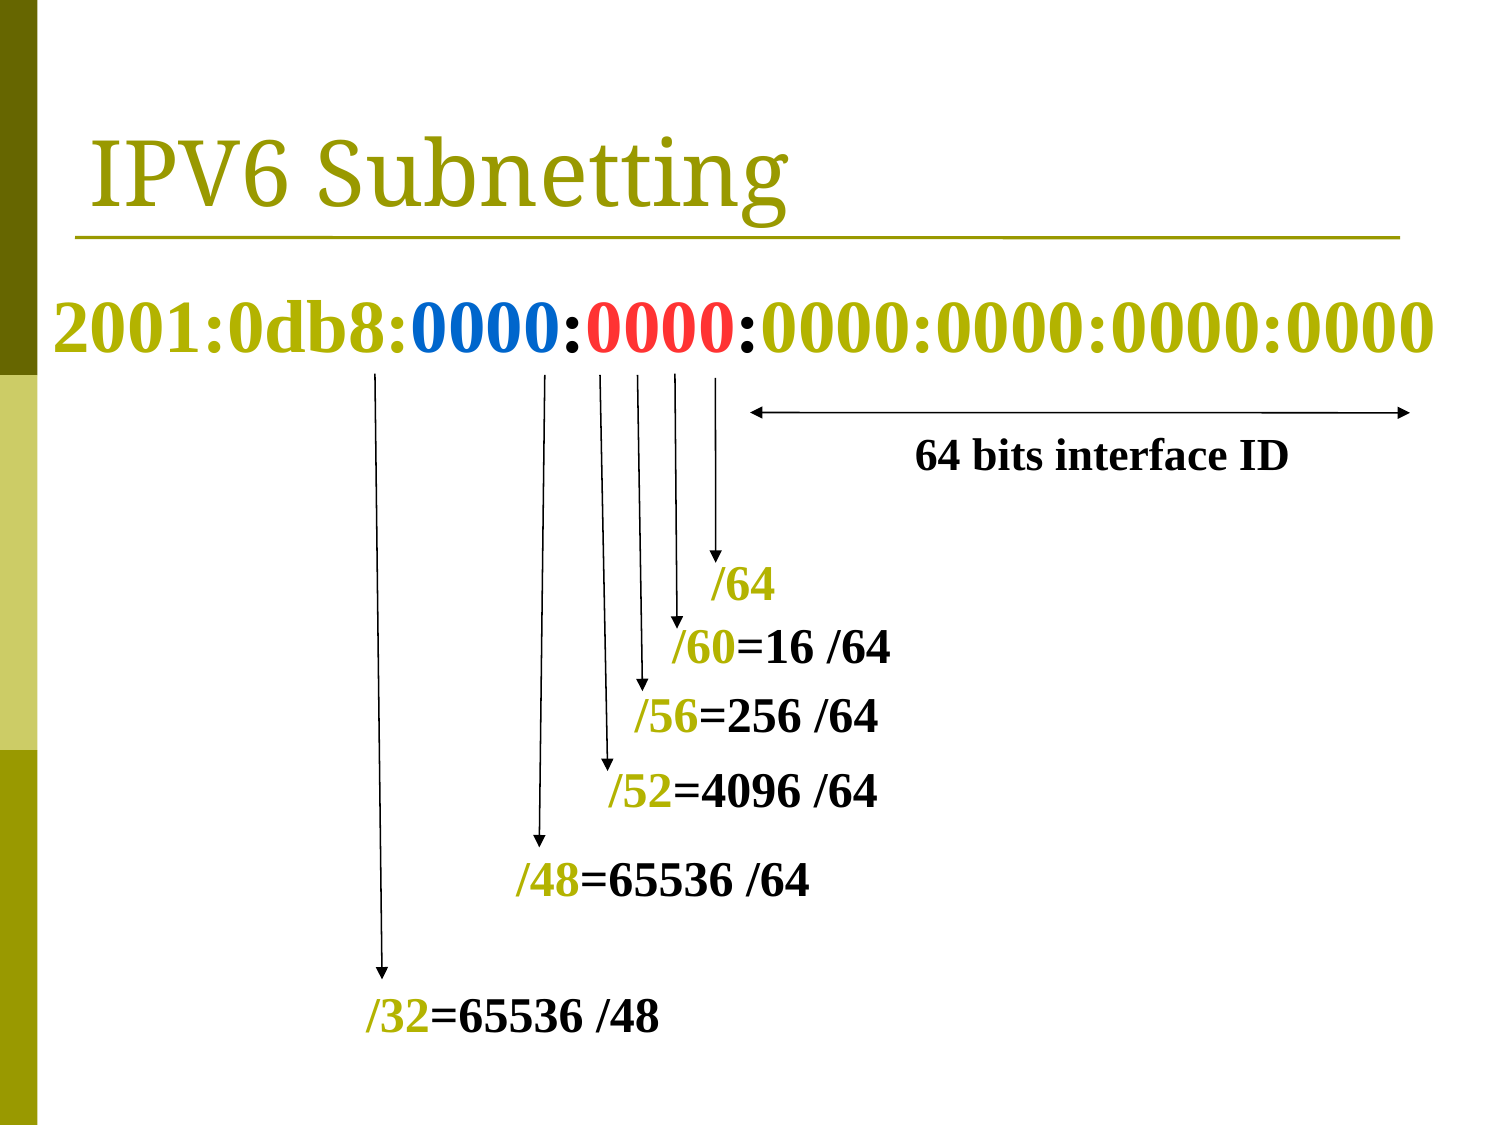

# IPV6 Subnetting
2001:0db8:0000:0000:0000:0000:0000:0000
64 bits interface ID
/64
/60=16 /64
/56=256 /64
/52=4096 /64
/48=65536 /64
/32=65536 /48